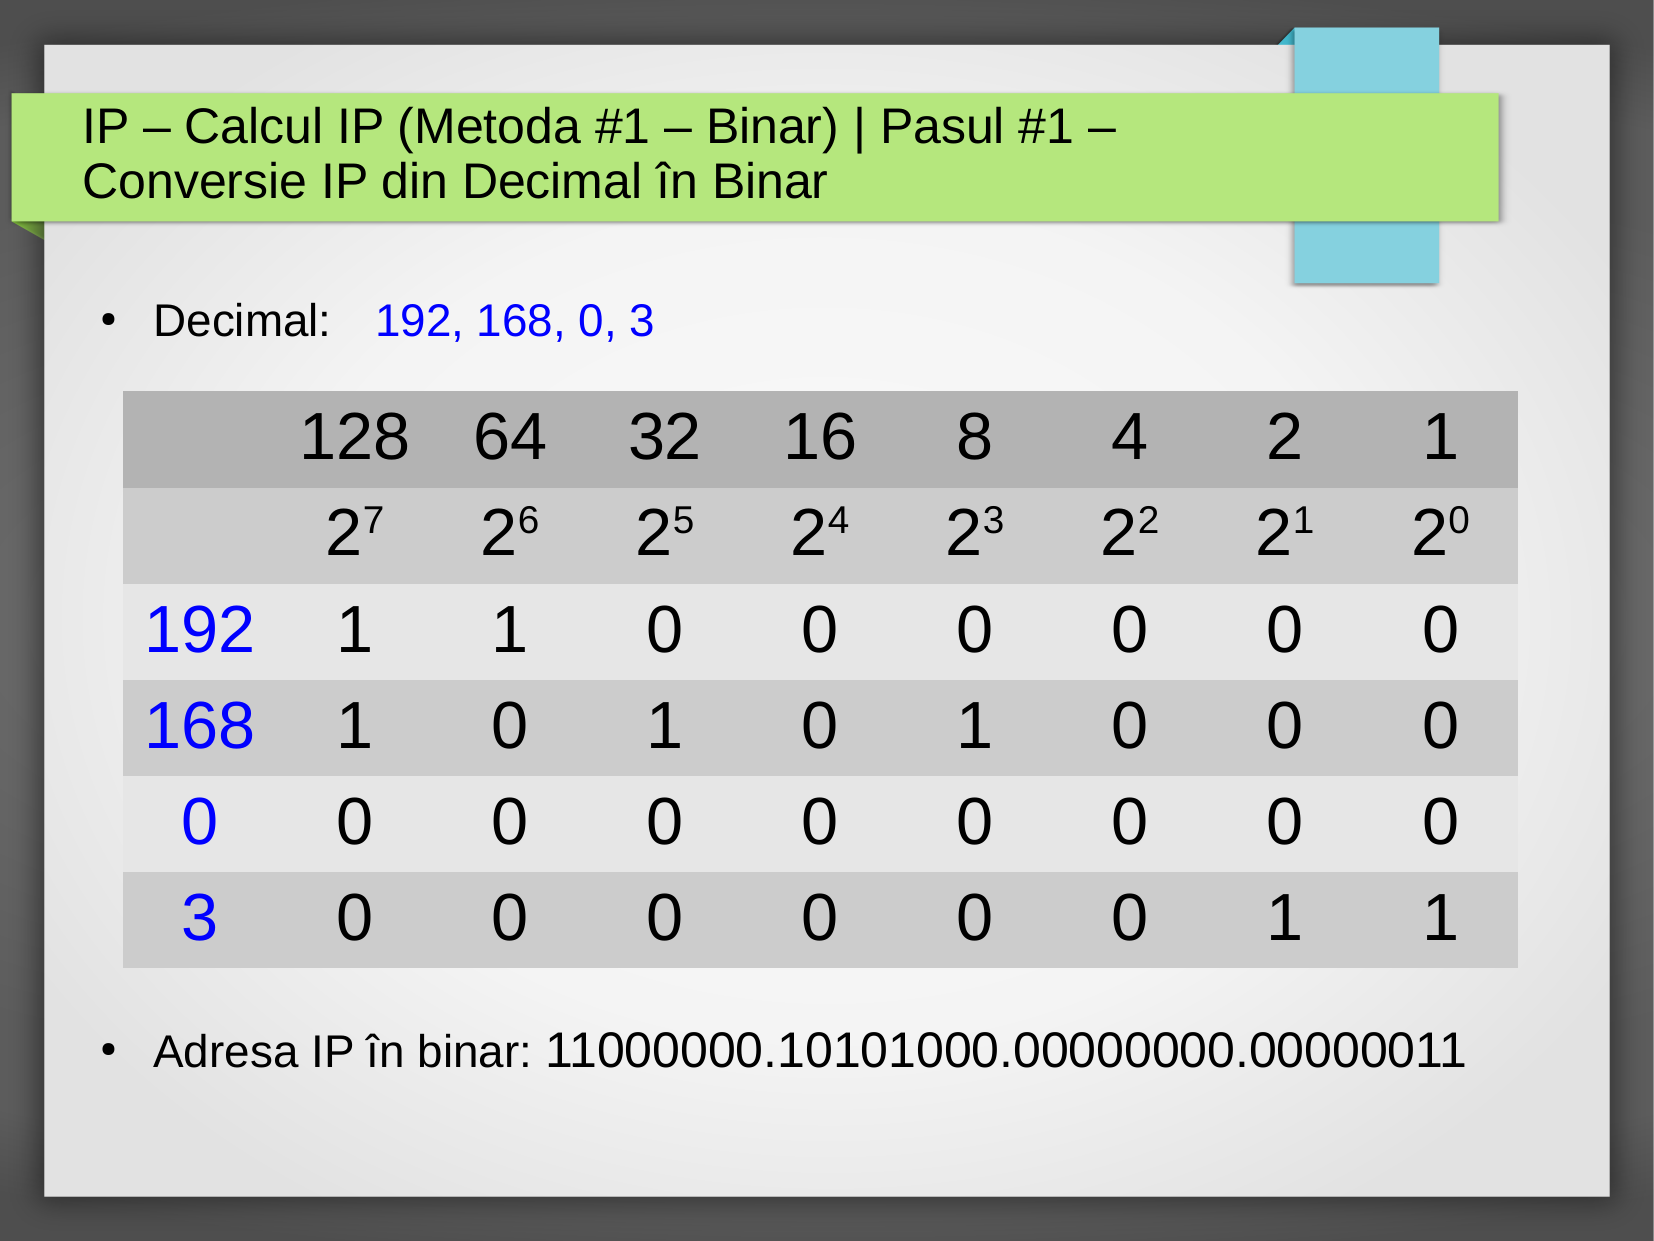

# IP – Calcul IP (Metoda #1 – Binar) | Pasul #1 – Conversie IP din Decimal în Binar
Decimal: 	192, 168, 0, 3
Adresa IP în binar: 11000000.10101000.00000000.00000011
| | 128 | 64 | 32 | 16 | 8 | 4 | 2 | 1 |
| --- | --- | --- | --- | --- | --- | --- | --- | --- |
| | 27 | 26 | 25 | 24 | 23 | 22 | 21 | 20 |
| 192 | 1 | 1 | 0 | 0 | 0 | 0 | 0 | 0 |
| 168 | 1 | 0 | 1 | 0 | 1 | 0 | 0 | 0 |
| 0 | 0 | 0 | 0 | 0 | 0 | 0 | 0 | 0 |
| 3 | 0 | 0 | 0 | 0 | 0 | 0 | 1 | 1 |